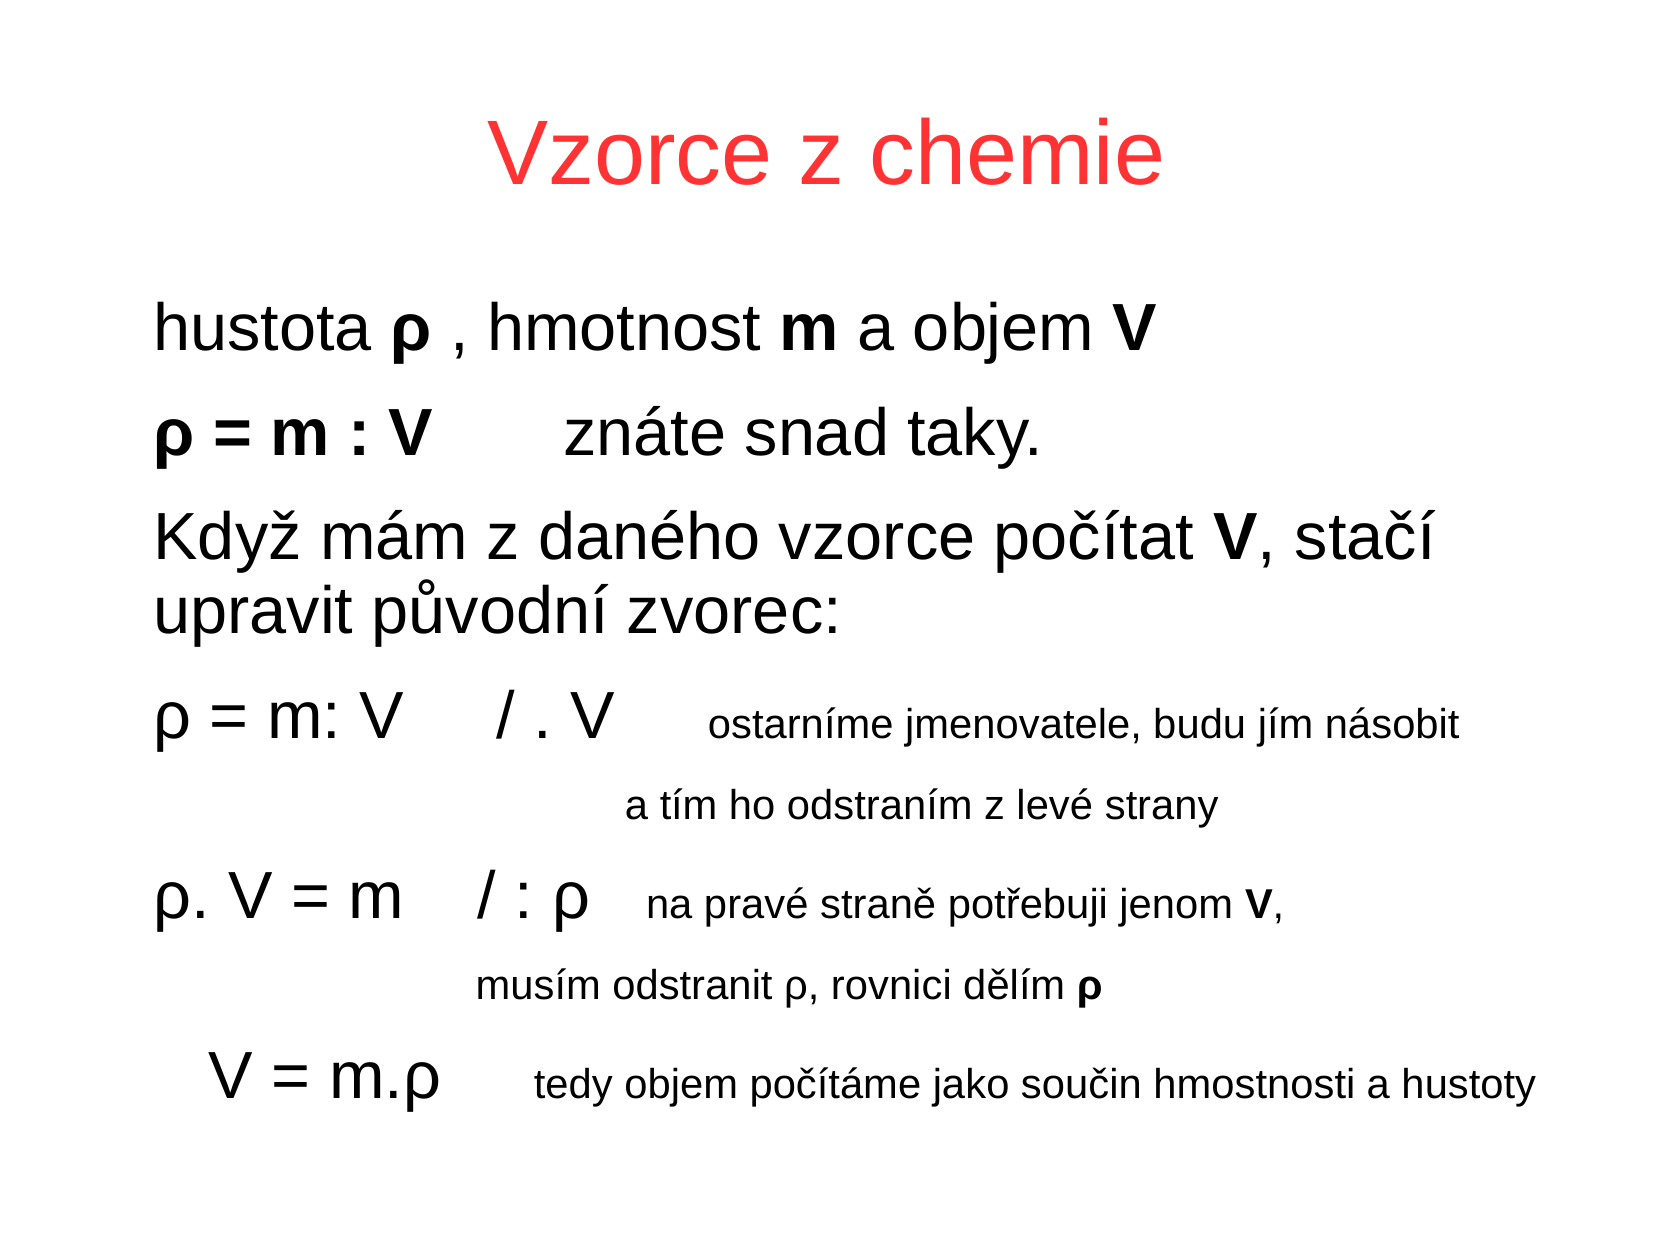

# Vzorce z chemie
hustota ρ , hmotnost m a objem V
ρ = m : V znáte snad taky.
Když mám z daného vzorce počítat V, stačí upravit původní zvorec:
ρ = m: V / . V ostarníme jmenovatele, budu jím násobit
 a tím ho odstraním z levé strany
ρ. V = m / : ρ na pravé straně potřebuji jenom V,
 musím odstranit ρ, rovnici dělím ρ
 V = m.ρ tedy objem počítáme jako součin hmostnosti a hustoty